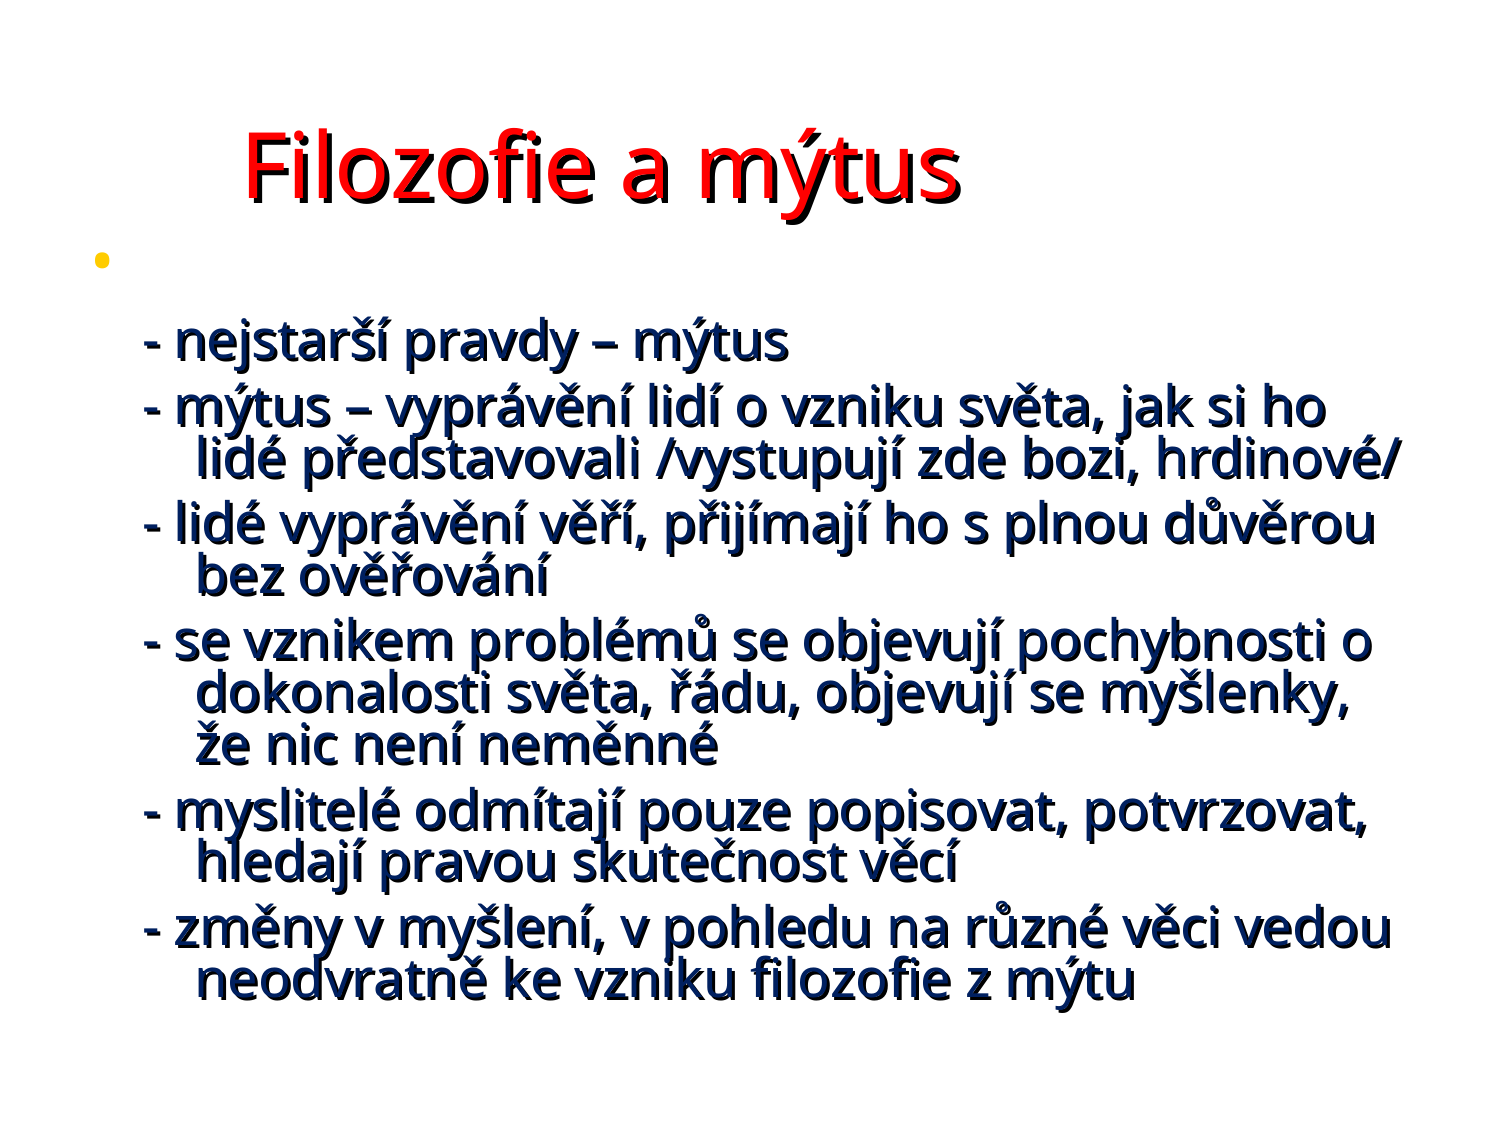

# Filozofie a mýtus
- nejstarší pravdy – mýtus
- mýtus – vyprávění lidí o vzniku světa, jak si ho lidé představovali /vystupují zde bozi, hrdinové/
- lidé vyprávění věří, přijímají ho s plnou důvěrou bez ověřování
- se vznikem problémů se objevují pochybnosti o dokonalosti světa, řádu, objevují se myšlenky, že nic není neměnné
- myslitelé odmítají pouze popisovat, potvrzovat, hledají pravou skutečnost věcí
- změny v myšlení, v pohledu na různé věci vedou neodvratně ke vzniku filozofie z mýtu